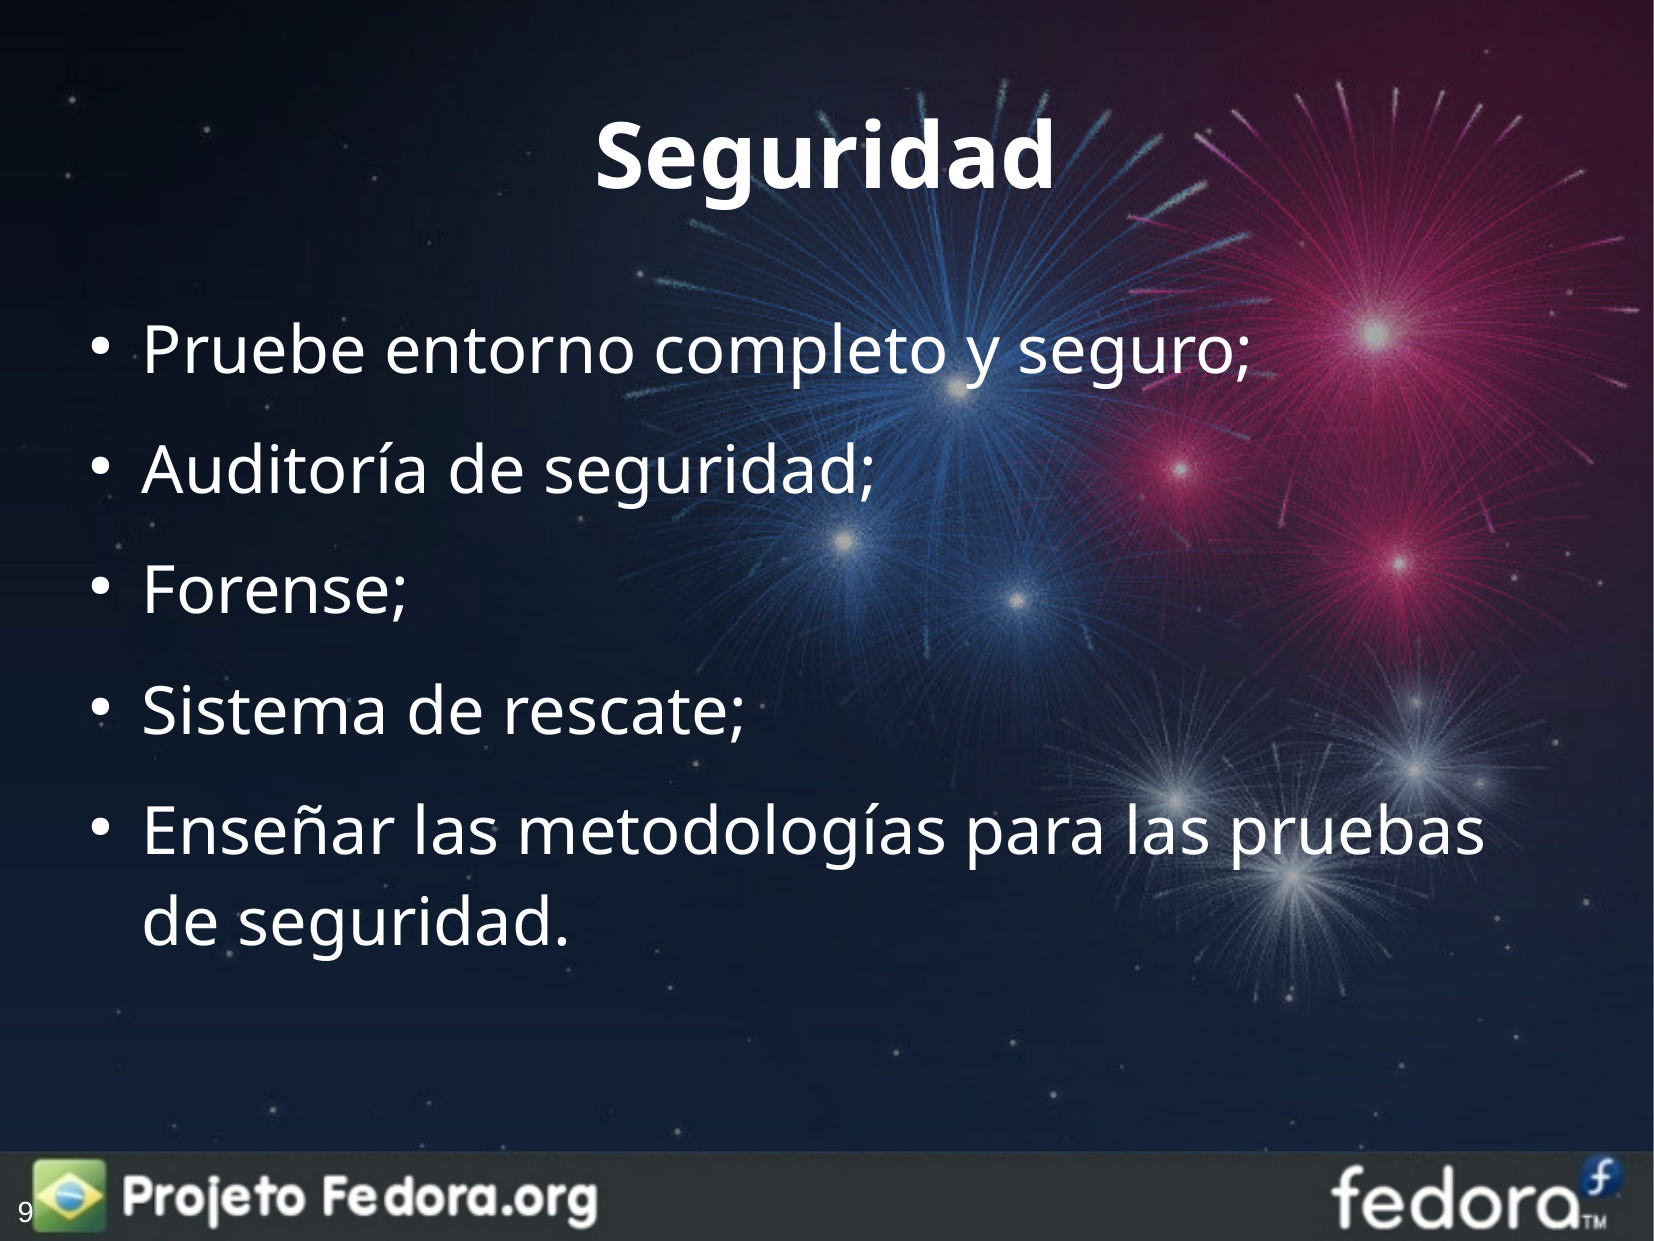

# Seguridad
Pruebe entorno completo y seguro;
Auditoría de seguridad;
Forense;
Sistema de rescate;
Enseñar las metodologías para las pruebas de seguridad.
9